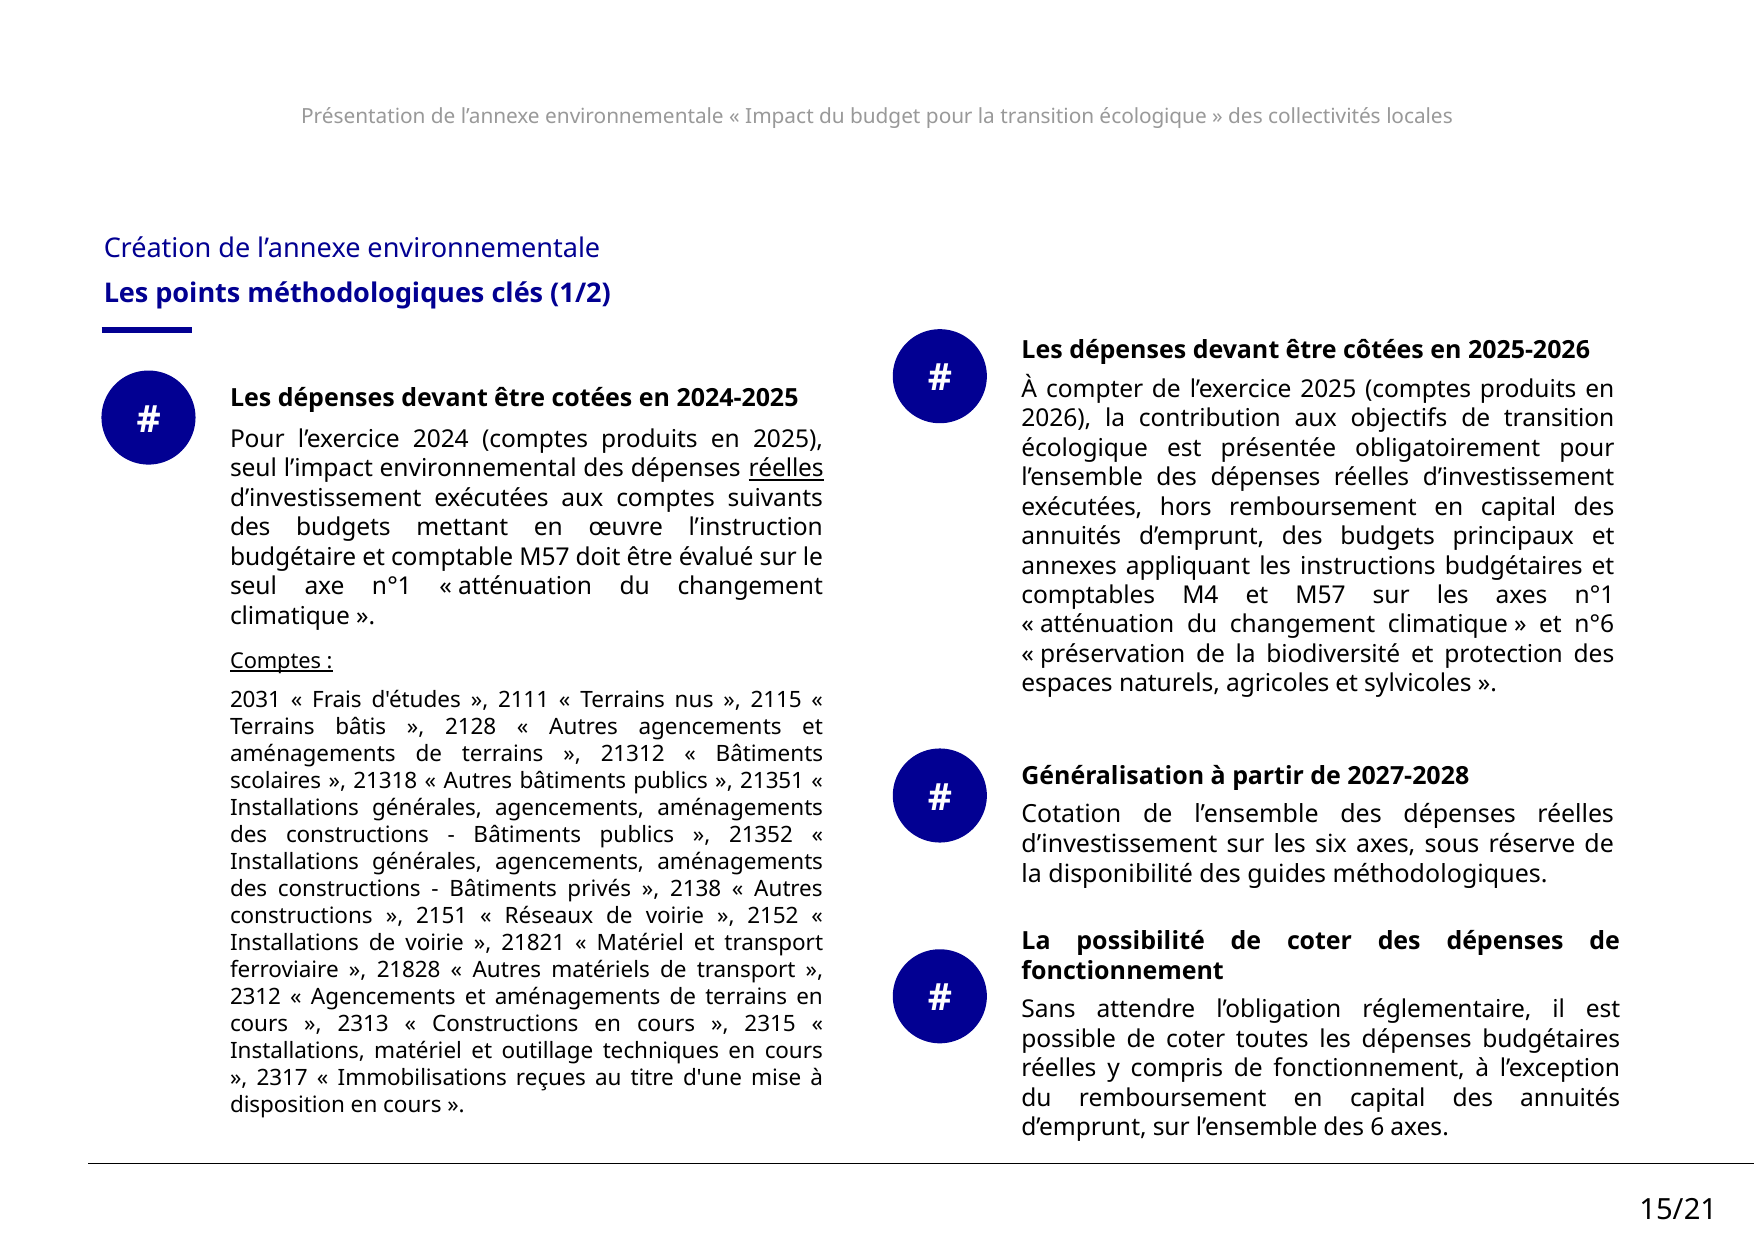

Présentation de l’annexe environnementale « Impact du budget pour la transition écologique » des collectivités locales
Création de l’annexe environnementale
Les points méthodologiques clés (1/2)
Les dépenses devant être côtées en 2025-2026
À compter de l’exercice 2025 (comptes produits en 2026), la contribution aux objectifs de transition écologique est présentée obligatoirement pour l’ensemble des dépenses réelles d’investissement exécutées, hors remboursement en capital des annuités d’emprunt, des budgets principaux et annexes appliquant les instructions budgétaires et comptables M4 et M57 sur les axes n°1 « atténuation du changement climatique » et n°6 « préservation de la biodiversité et protection des espaces naturels, agricoles et sylvicoles ».
#
Les dépenses devant être cotées en 2024-2025
Pour l’exercice 2024 (comptes produits en 2025), seul l’impact environnemental des dépenses réelles d’investissement exécutées aux comptes suivants des budgets mettant en œuvre l’instruction budgétaire et comptable M57 doit être évalué sur le seul axe n°1 « atténuation du changement climatique ».
Comptes :
2031 « Frais d'études », 2111 « Terrains nus », 2115 « Terrains bâtis », 2128 « Autres agencements et aménagements de terrains », 21312 « Bâtiments scolaires », 21318 « Autres bâtiments publics », 21351 « Installations générales, agencements, aménagements des constructions - Bâtiments publics », 21352 « Installations générales, agencements, aménagements des constructions - Bâtiments privés », 2138 « Autres constructions », 2151 « Réseaux de voirie », 2152 « Installations de voirie », 21821 « Matériel et transport ferroviaire », 21828 « Autres matériels de transport », 2312 « Agencements et aménagements de terrains en cours », 2313 « Constructions en cours », 2315 « Installations, matériel et outillage techniques en cours », 2317 « Immobilisations reçues au titre d'une mise à disposition en cours ».
#
Généralisation à partir de 2027-2028
Cotation de l’ensemble des dépenses réelles d’investissement sur les six axes, sous réserve de la disponibilité des guides méthodologiques.
#
La possibilité de coter des dépenses de fonctionnement
Sans attendre l’obligation réglementaire, il est possible de coter toutes les dépenses budgétaires réelles y compris de fonctionnement, à l’exception du remboursement en capital des annuités d’emprunt, sur l’ensemble des 6 axes.
#